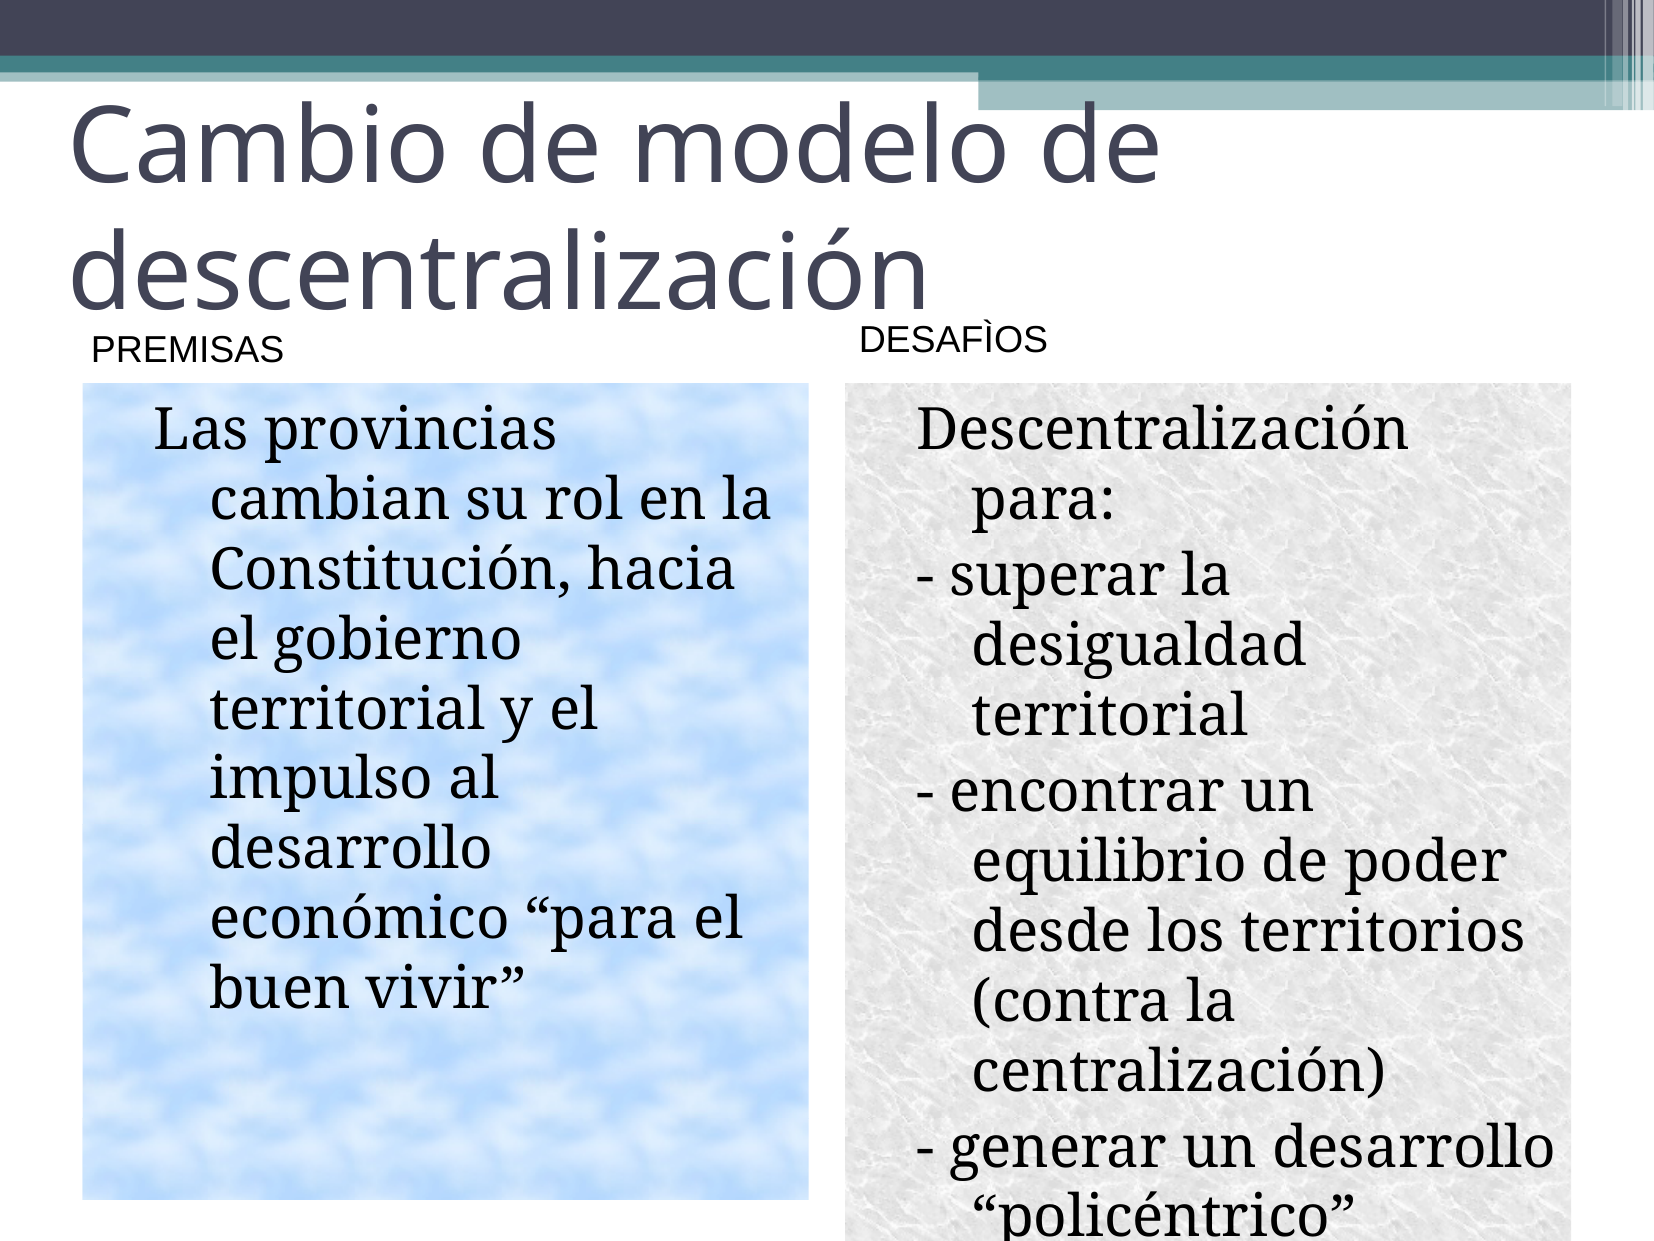

# Cambio de modelo de descentralización
DESAFÌOS
PREMISAS
Las provincias cambian su rol en la Constitución, hacia el gobierno territorial y el impulso al desarrollo económico “para el buen vivir”
Descentralización para:
- superar la desigualdad territorial
- encontrar un equilibrio de poder desde los territorios (contra la centralización)
- generar un desarrollo “policéntrico”